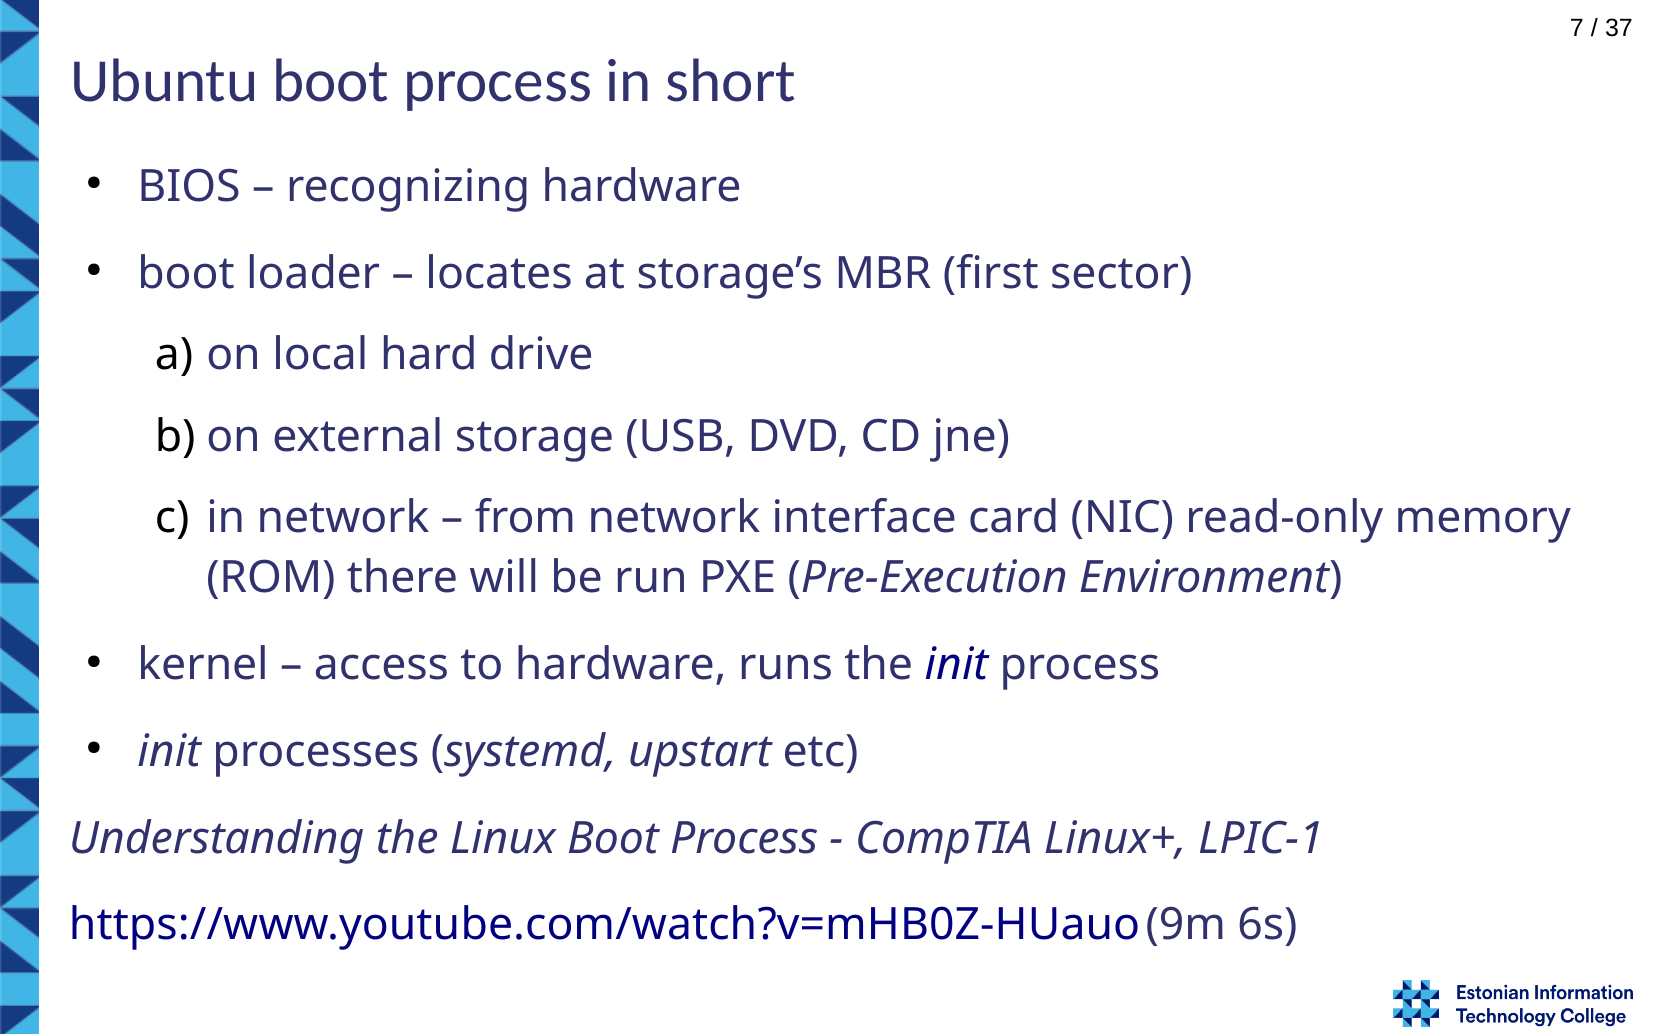

# Ubuntu boot process in short
BIOS – recognizing hardware
boot loader – locates at storage’s MBR (first sector)
on local hard drive
on external storage (USB, DVD, CD jne)
in network – from network interface card (NIC) read-only memory (ROM) there will be run PXE (Pre-Execution Environment)
kernel – access to hardware, runs the init process
init processes (systemd, upstart etc)
Understanding the Linux Boot Process - CompTIA Linux+, LPIC-1
https://www.youtube.com/watch?v=mHB0Z-HUauo (9m 6s)